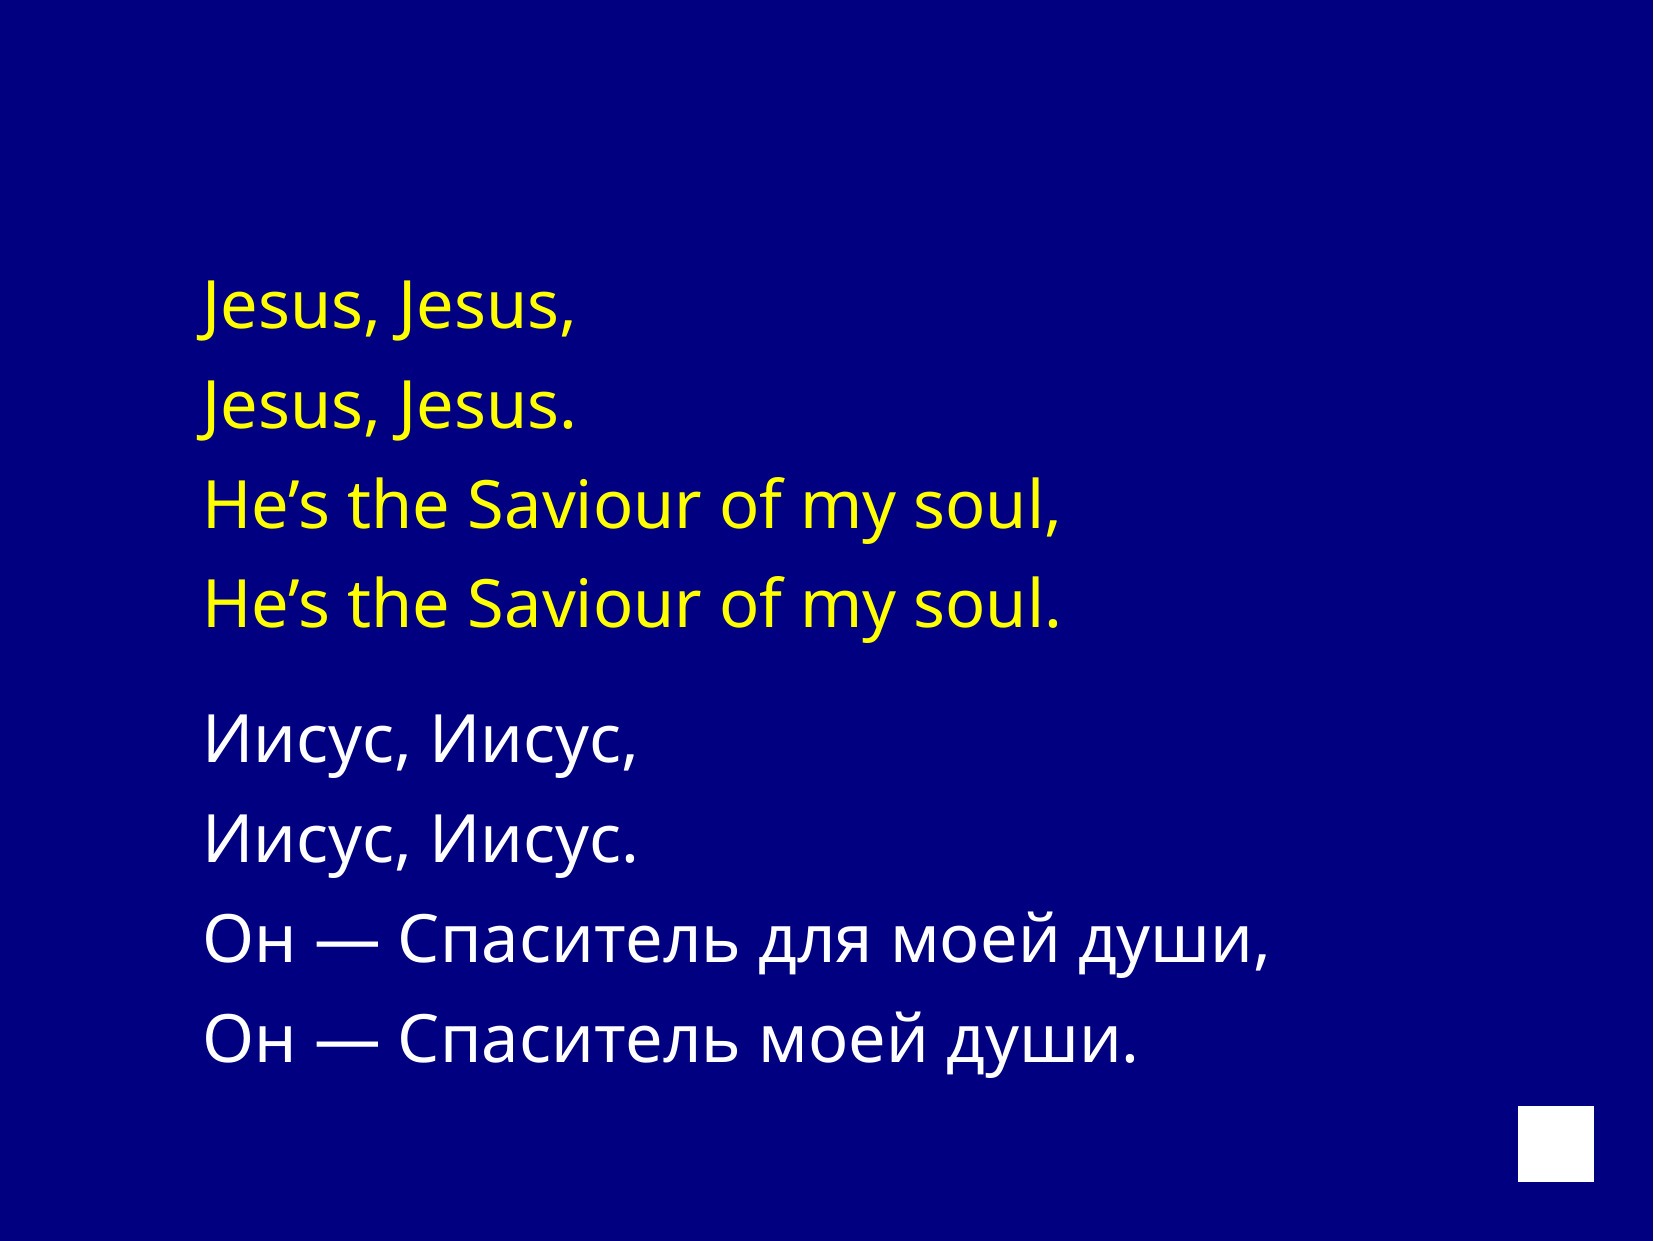

Jesus, Jesus,
	Jesus, Jesus.
	He’s the Saviour of my soul,
	He’s the Saviour of my soul.
	Иисус, Иисус,
	Иисус, Иисус.
	Он — Спаситель для моей души,
	Он — Спаситель моей души.